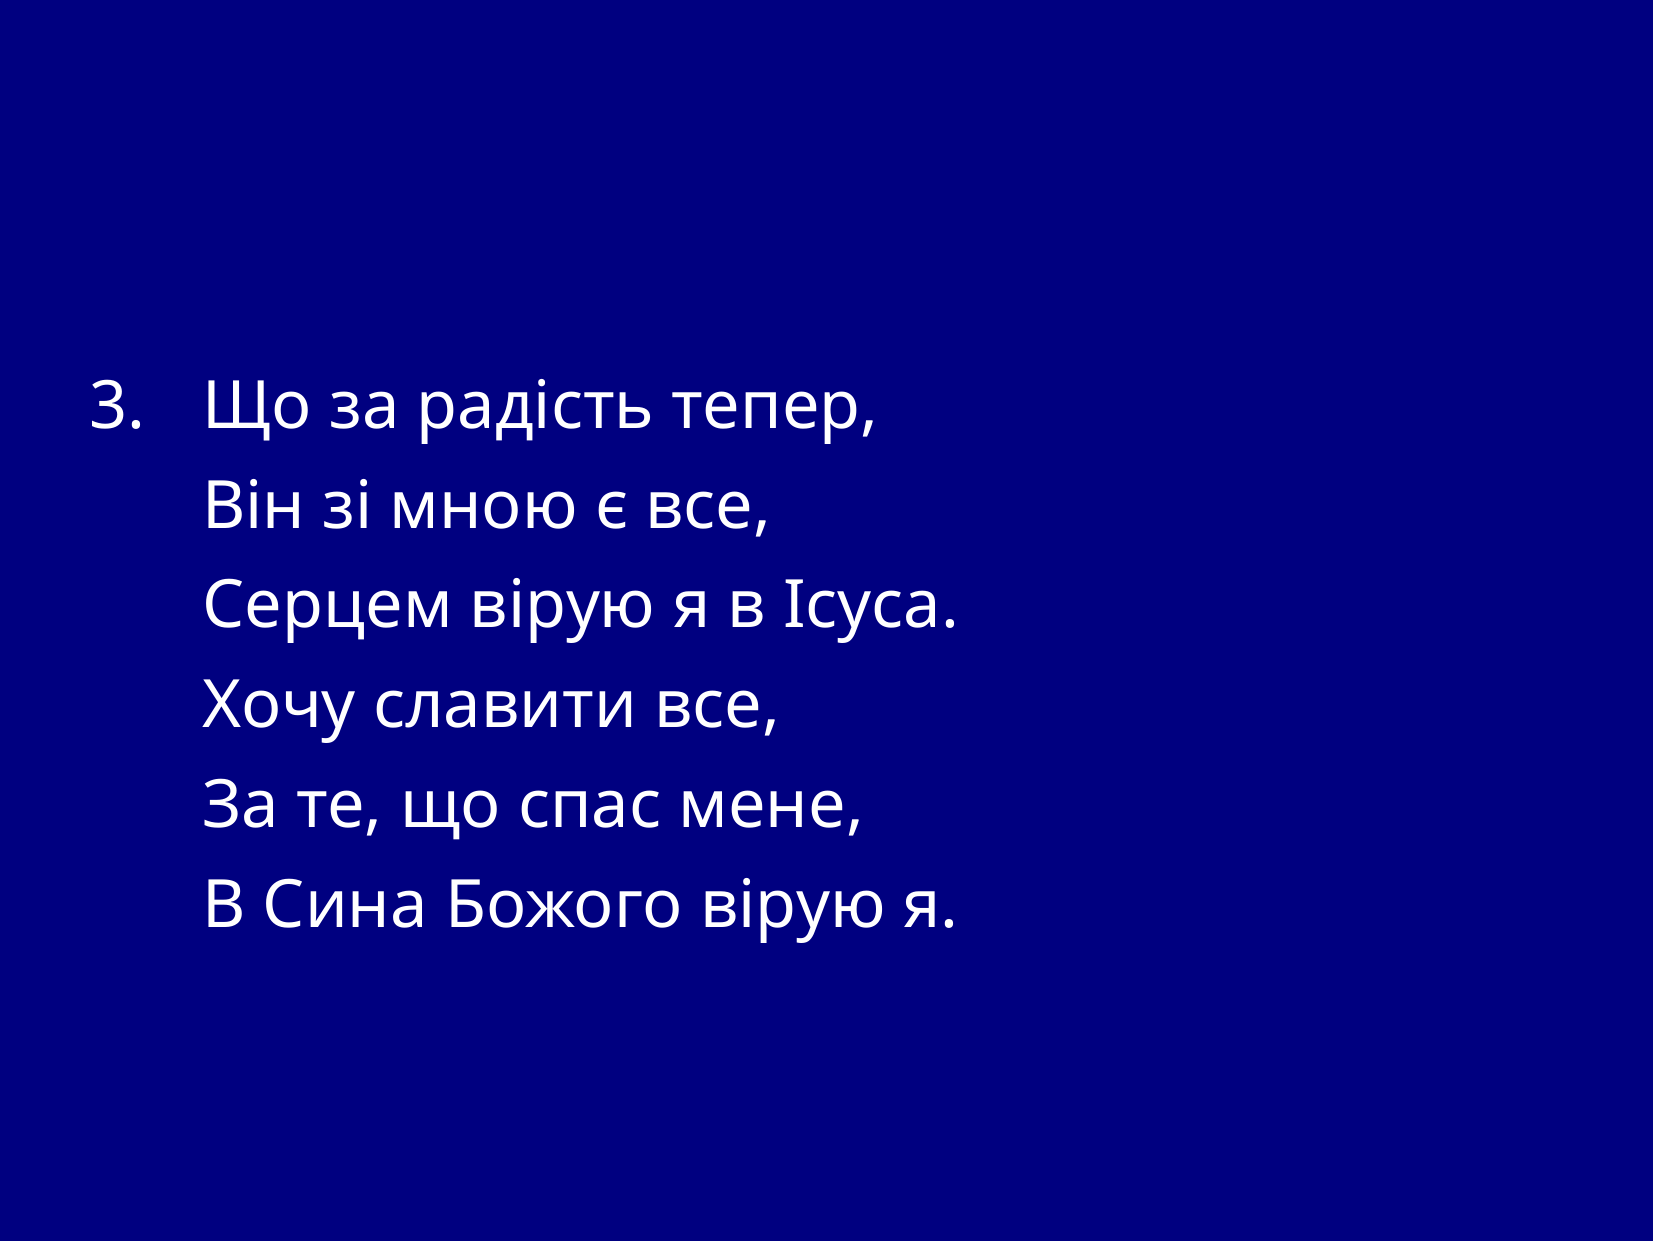

3.	Що за радість тепер,
	Він зі мною є все,
	Серцем вірую я в Ісуса.
	Хочу славити все,
	За те, що спас мене,
	В Сина Божого вірую я.